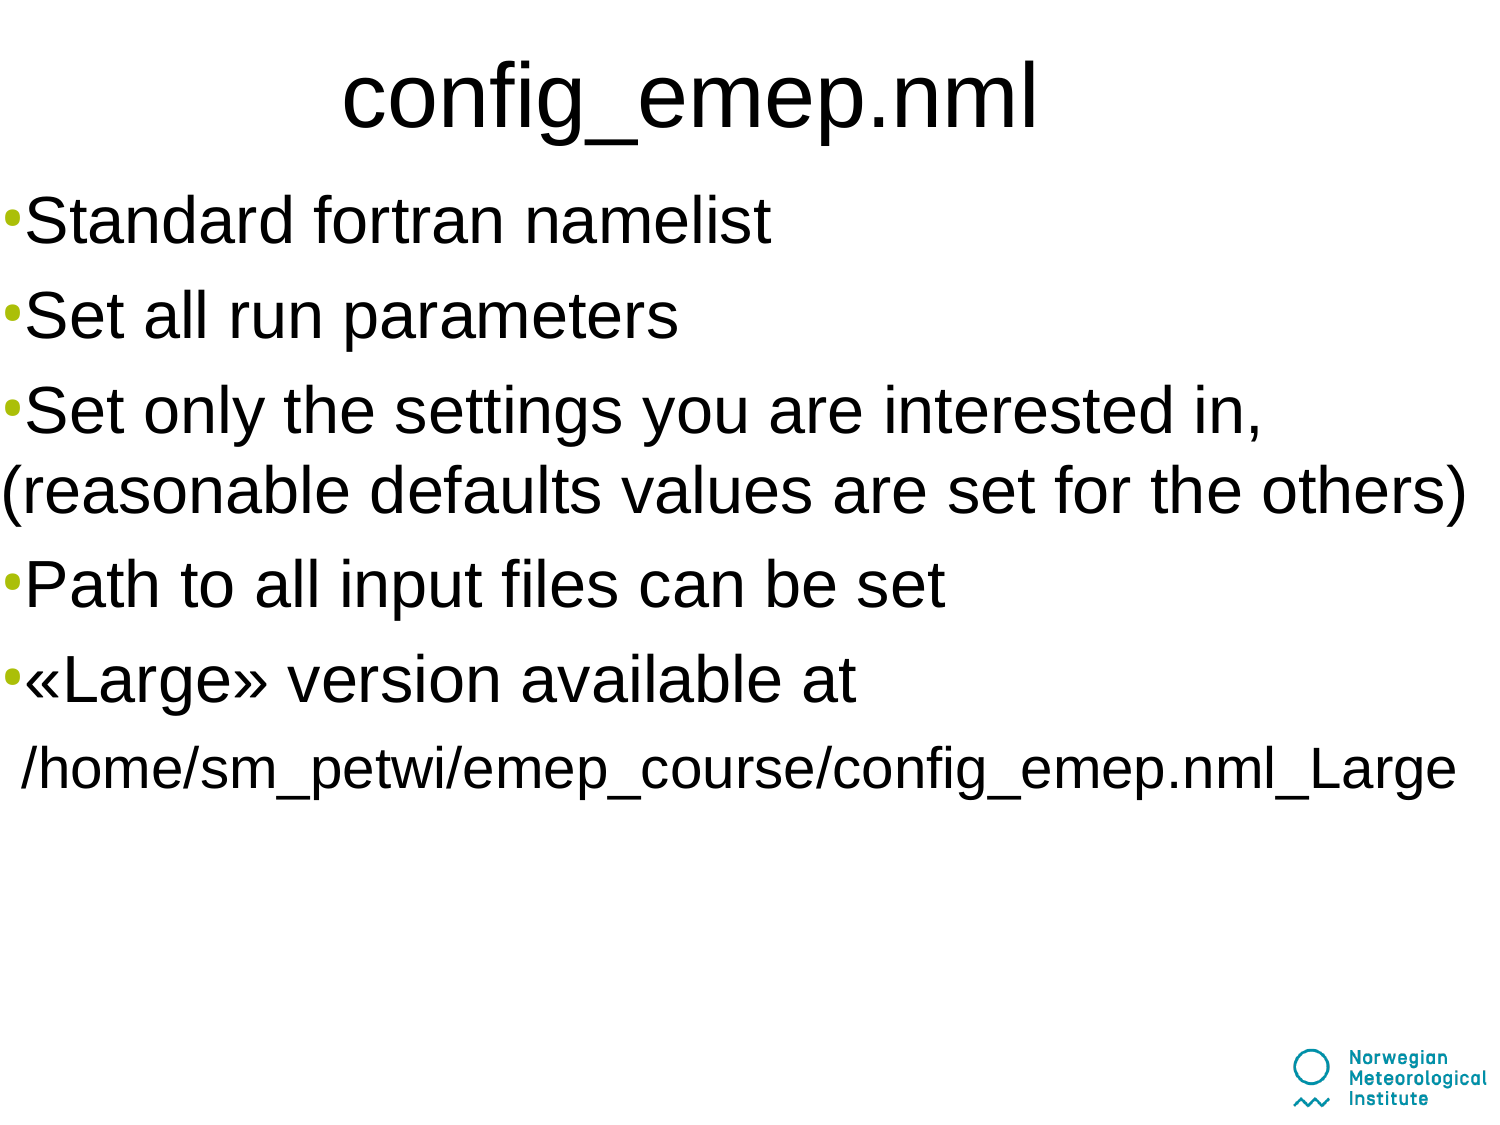

# config_emep.nml
Standard fortran namelist
Set all run parameters
Set only the settings you are interested in, (reasonable defaults values are set for the others)
Path to all input files can be set
«Large» version available at
/home/sm_petwi/emep_course/config_emep.nml_Large